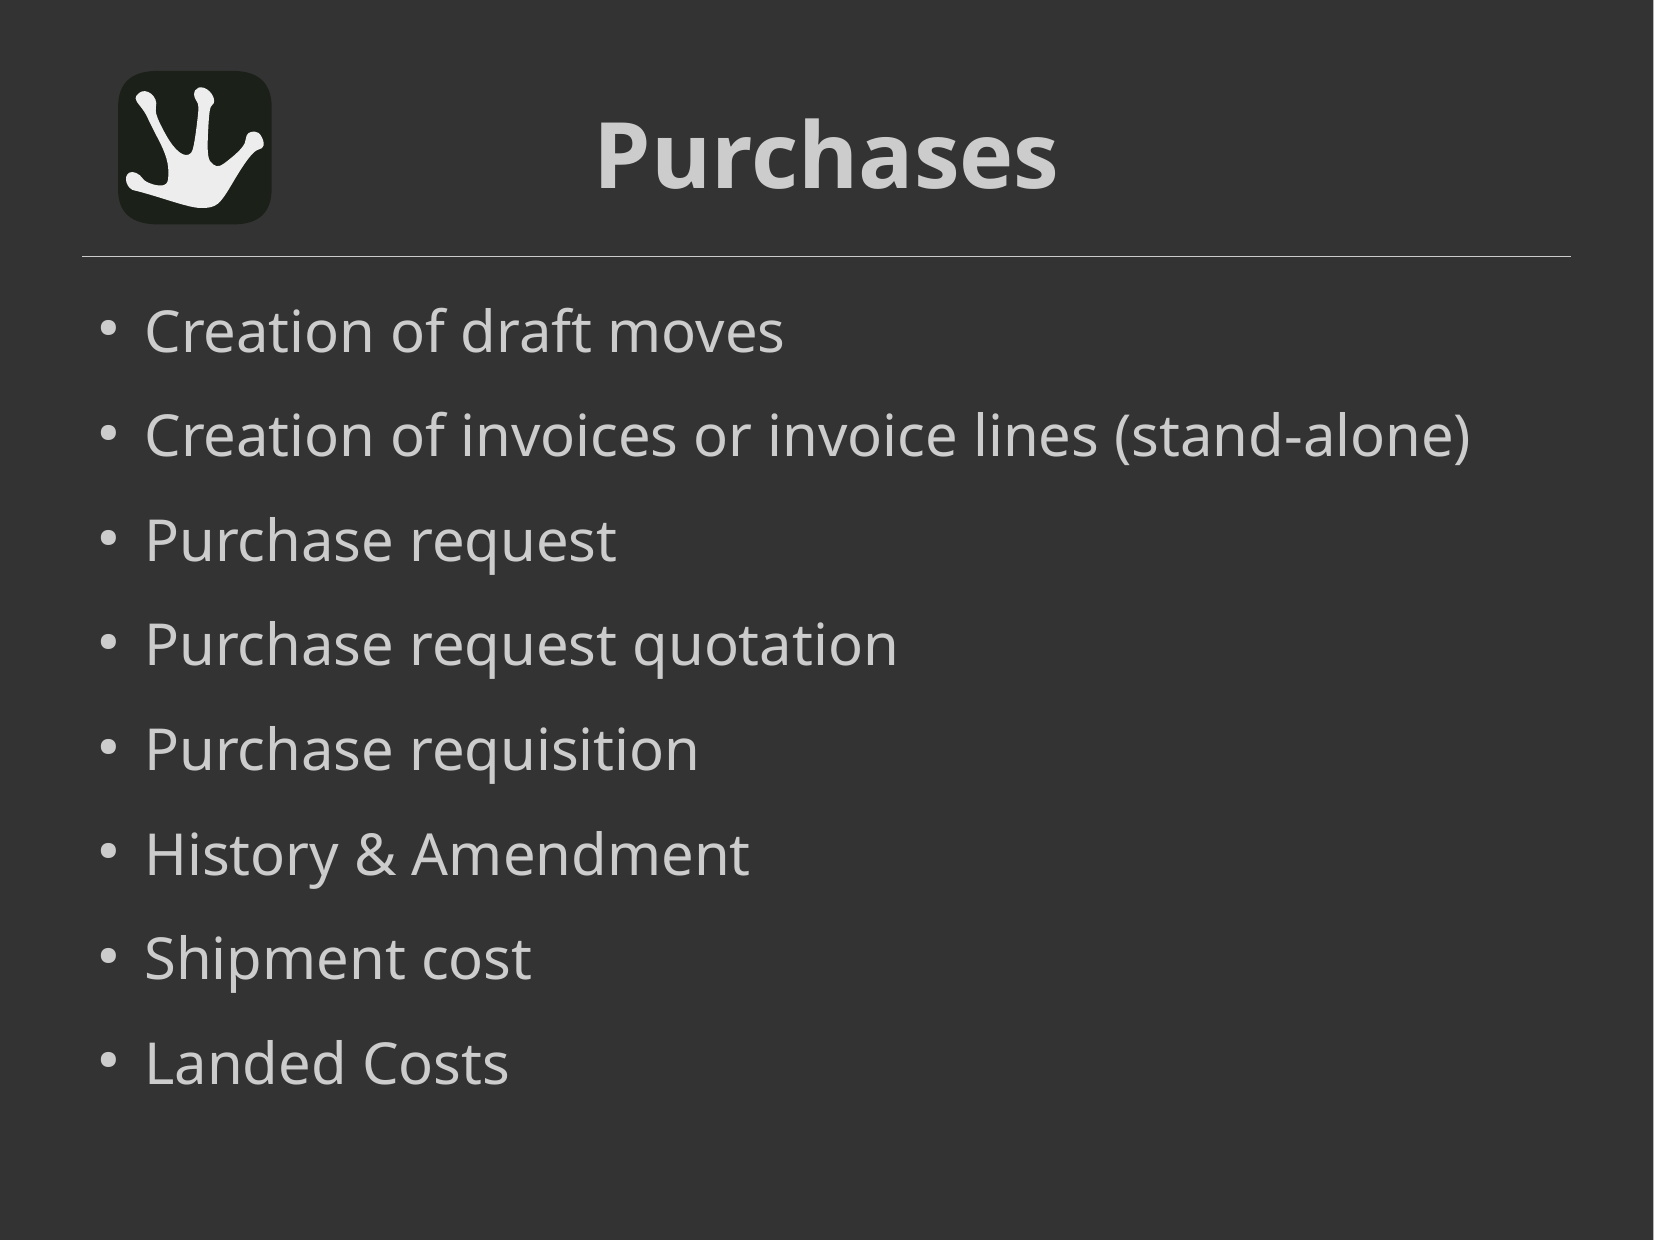

# Purchases
Creation of draft moves
Creation of invoices or invoice lines (stand-alone)
Purchase request
Purchase request quotation
Purchase requisition
History & Amendment
Shipment cost
Landed Costs